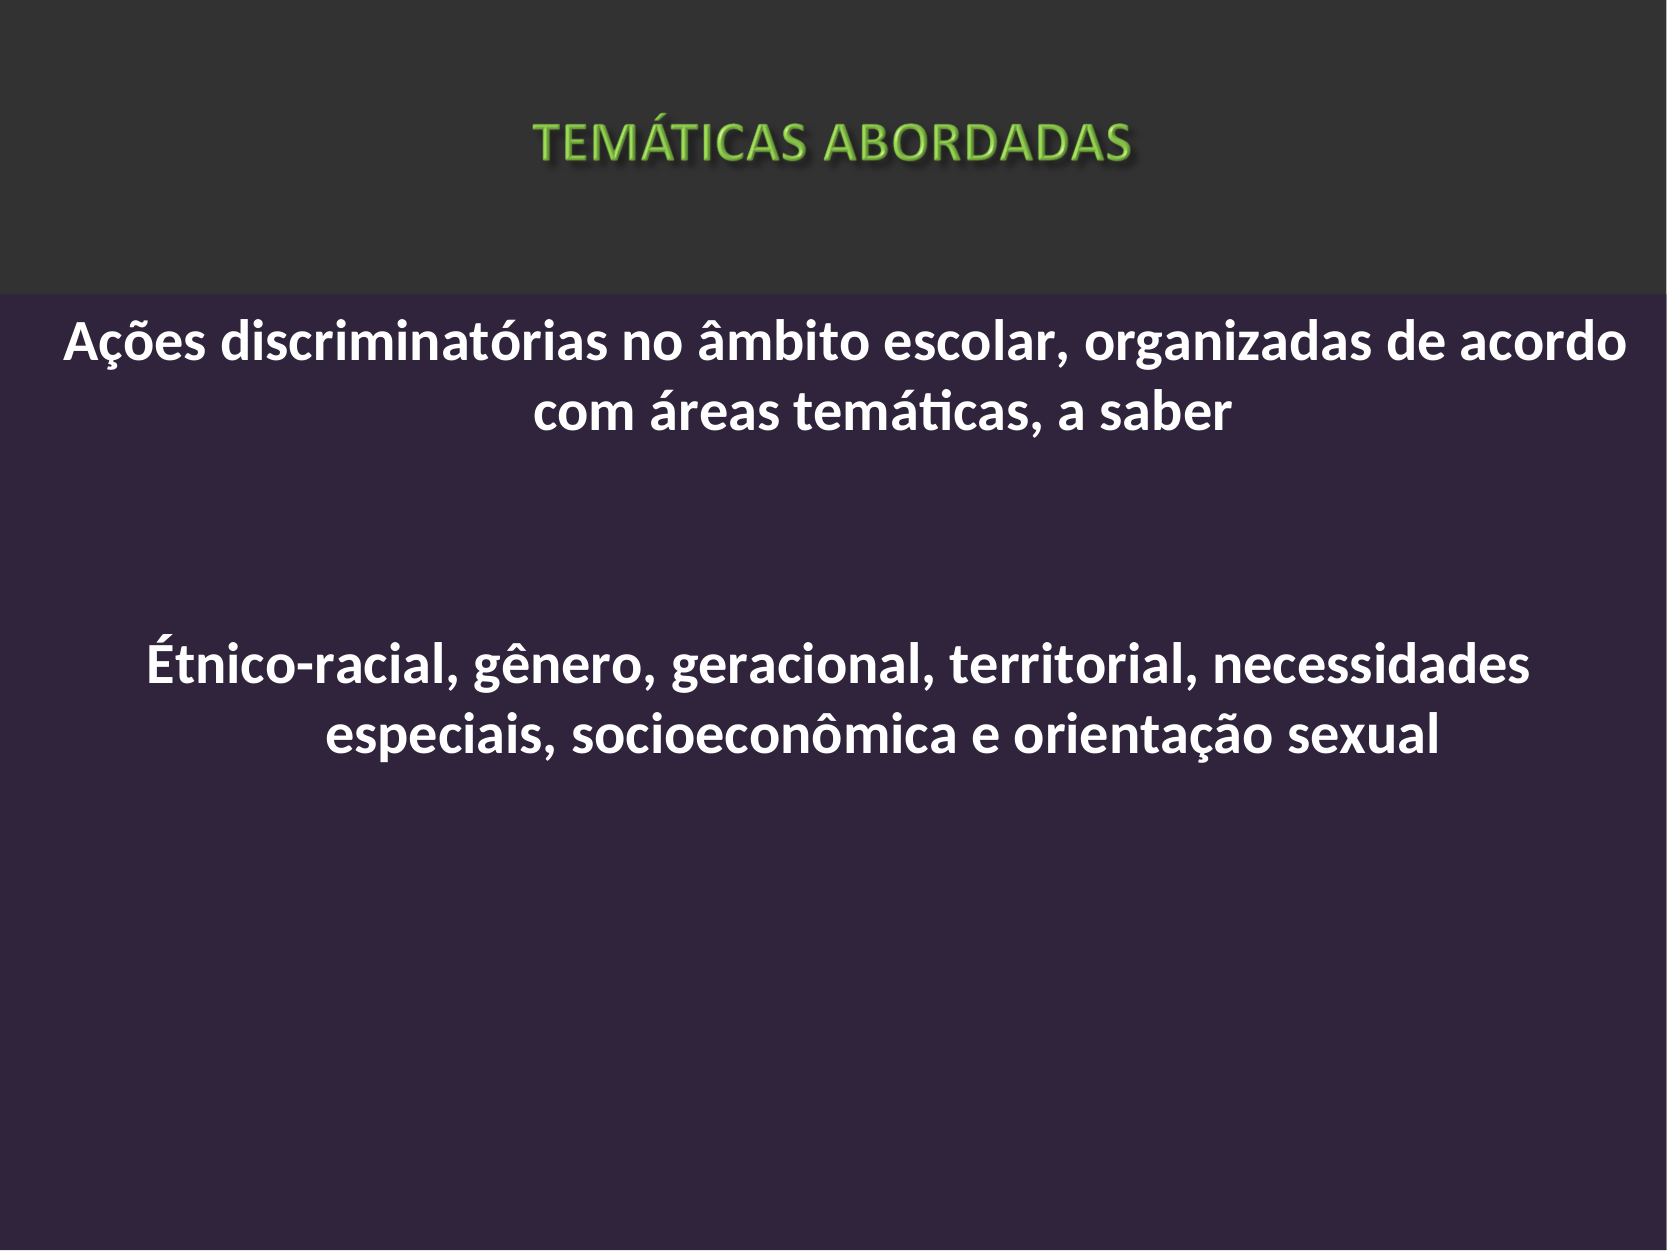

# Ações discriminatórias no âmbito escolar, organizadas de acordo com áreas temáticas, a saber
Étnico-racial, gênero, geracional, territorial, necessidades especiais, socioeconômica e orientação sexual